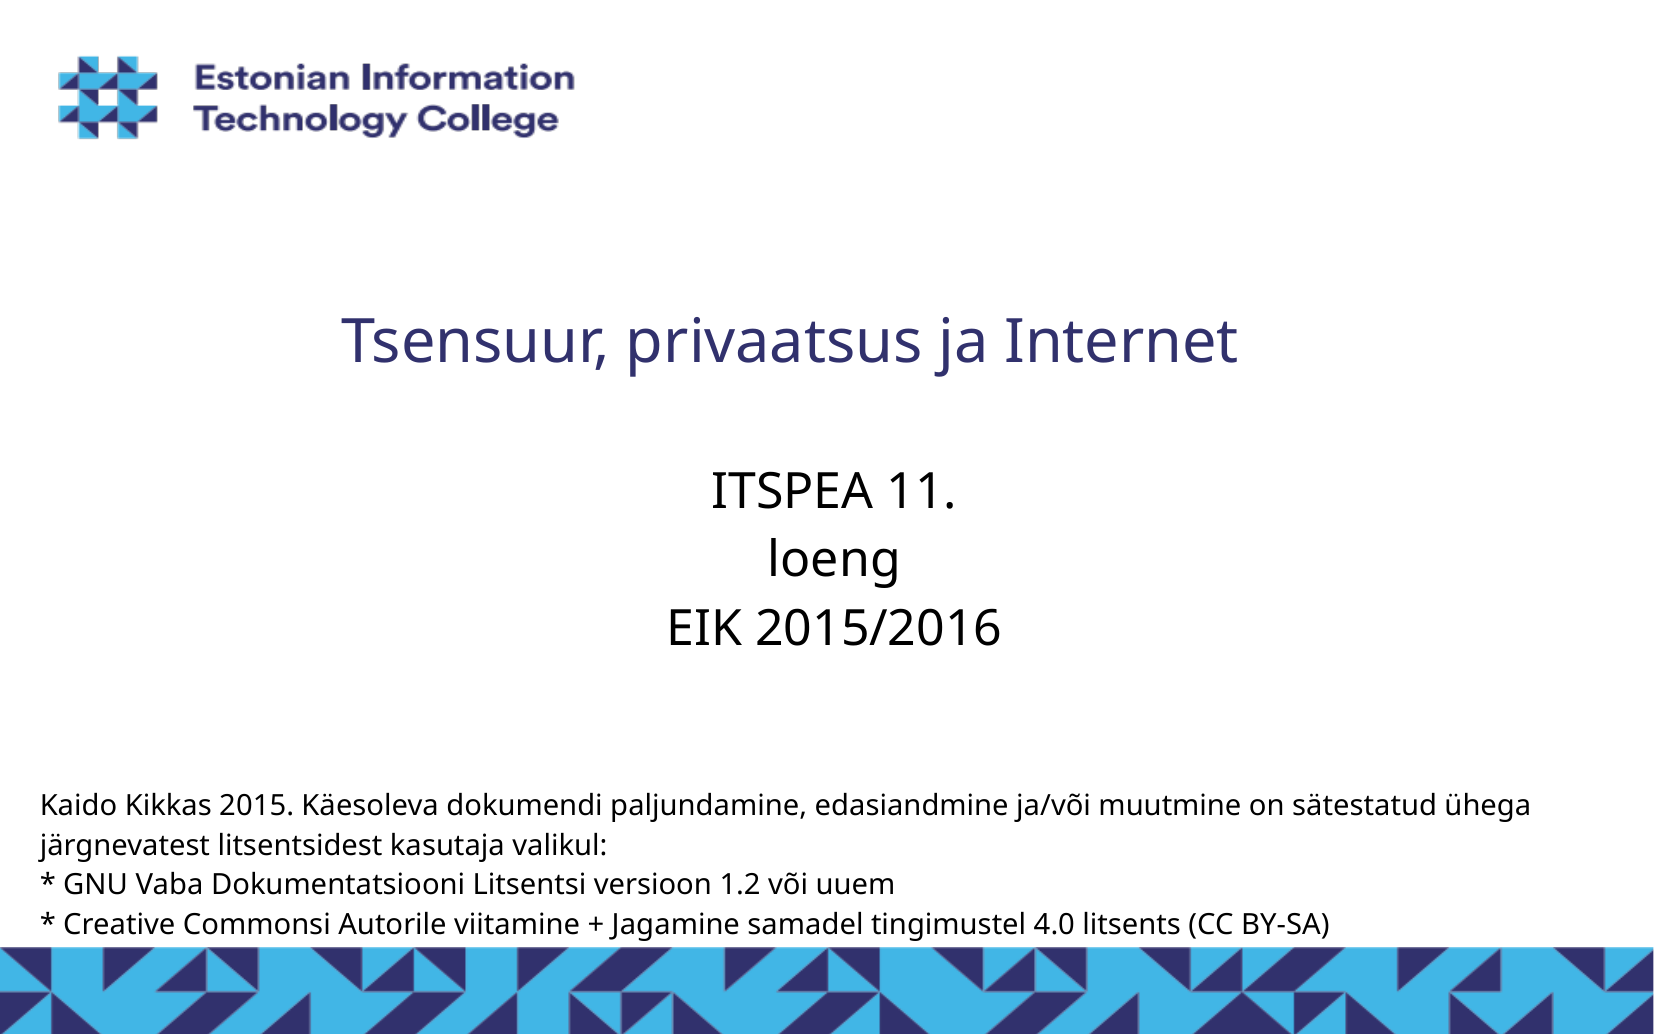

# Tsensuur, privaatsus ja Internet
ITSPEA 11. loeng
EIK 2015/2016
Kaido Kikkas 2015. Käesoleva dokumendi paljundamine, edasiandmine ja/või muutmine on sätestatud ühega järgnevatest litsentsidest kasutaja valikul:
* GNU Vaba Dokumentatsiooni Litsentsi versioon 1.2 või uuem
* Creative Commonsi Autorile viitamine + Jagamine samadel tingimustel 4.0 litsents (CC BY-SA)